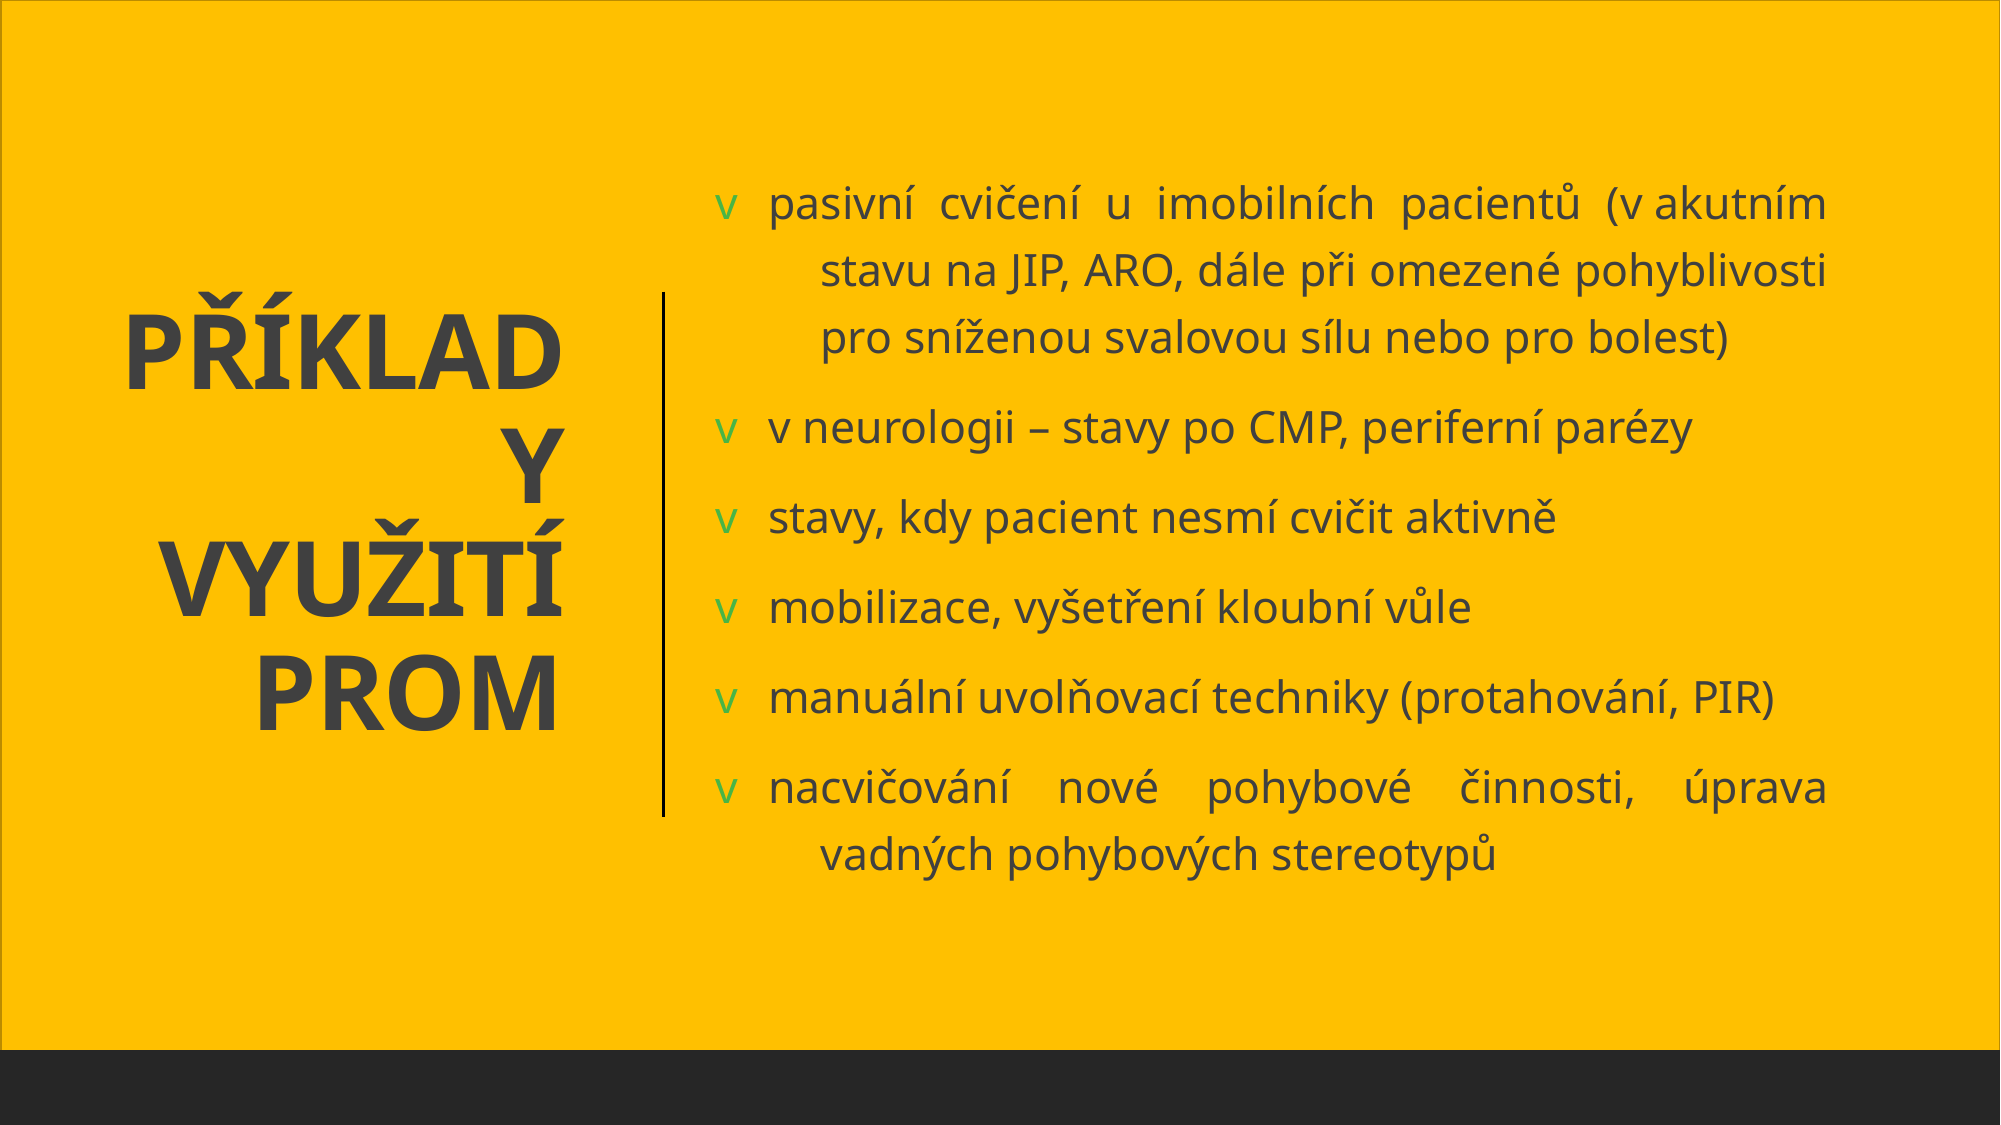

# PŘÍKLADY VYUŽITÍ PROM
pasivní cvičení u imobilních pacientů (v akutním stavu na JIP, ARO, dále při omezené pohyblivosti pro sníženou svalovou sílu nebo pro bolest)
v neurologii – stavy po CMP, periferní parézy
stavy, kdy pacient nesmí cvičit aktivně
mobilizace, vyšetření kloubní vůle
manuální uvolňovací techniky (protahování, PIR)
nacvičování nové pohybové činnosti, úprava vadných pohybových stereotypů